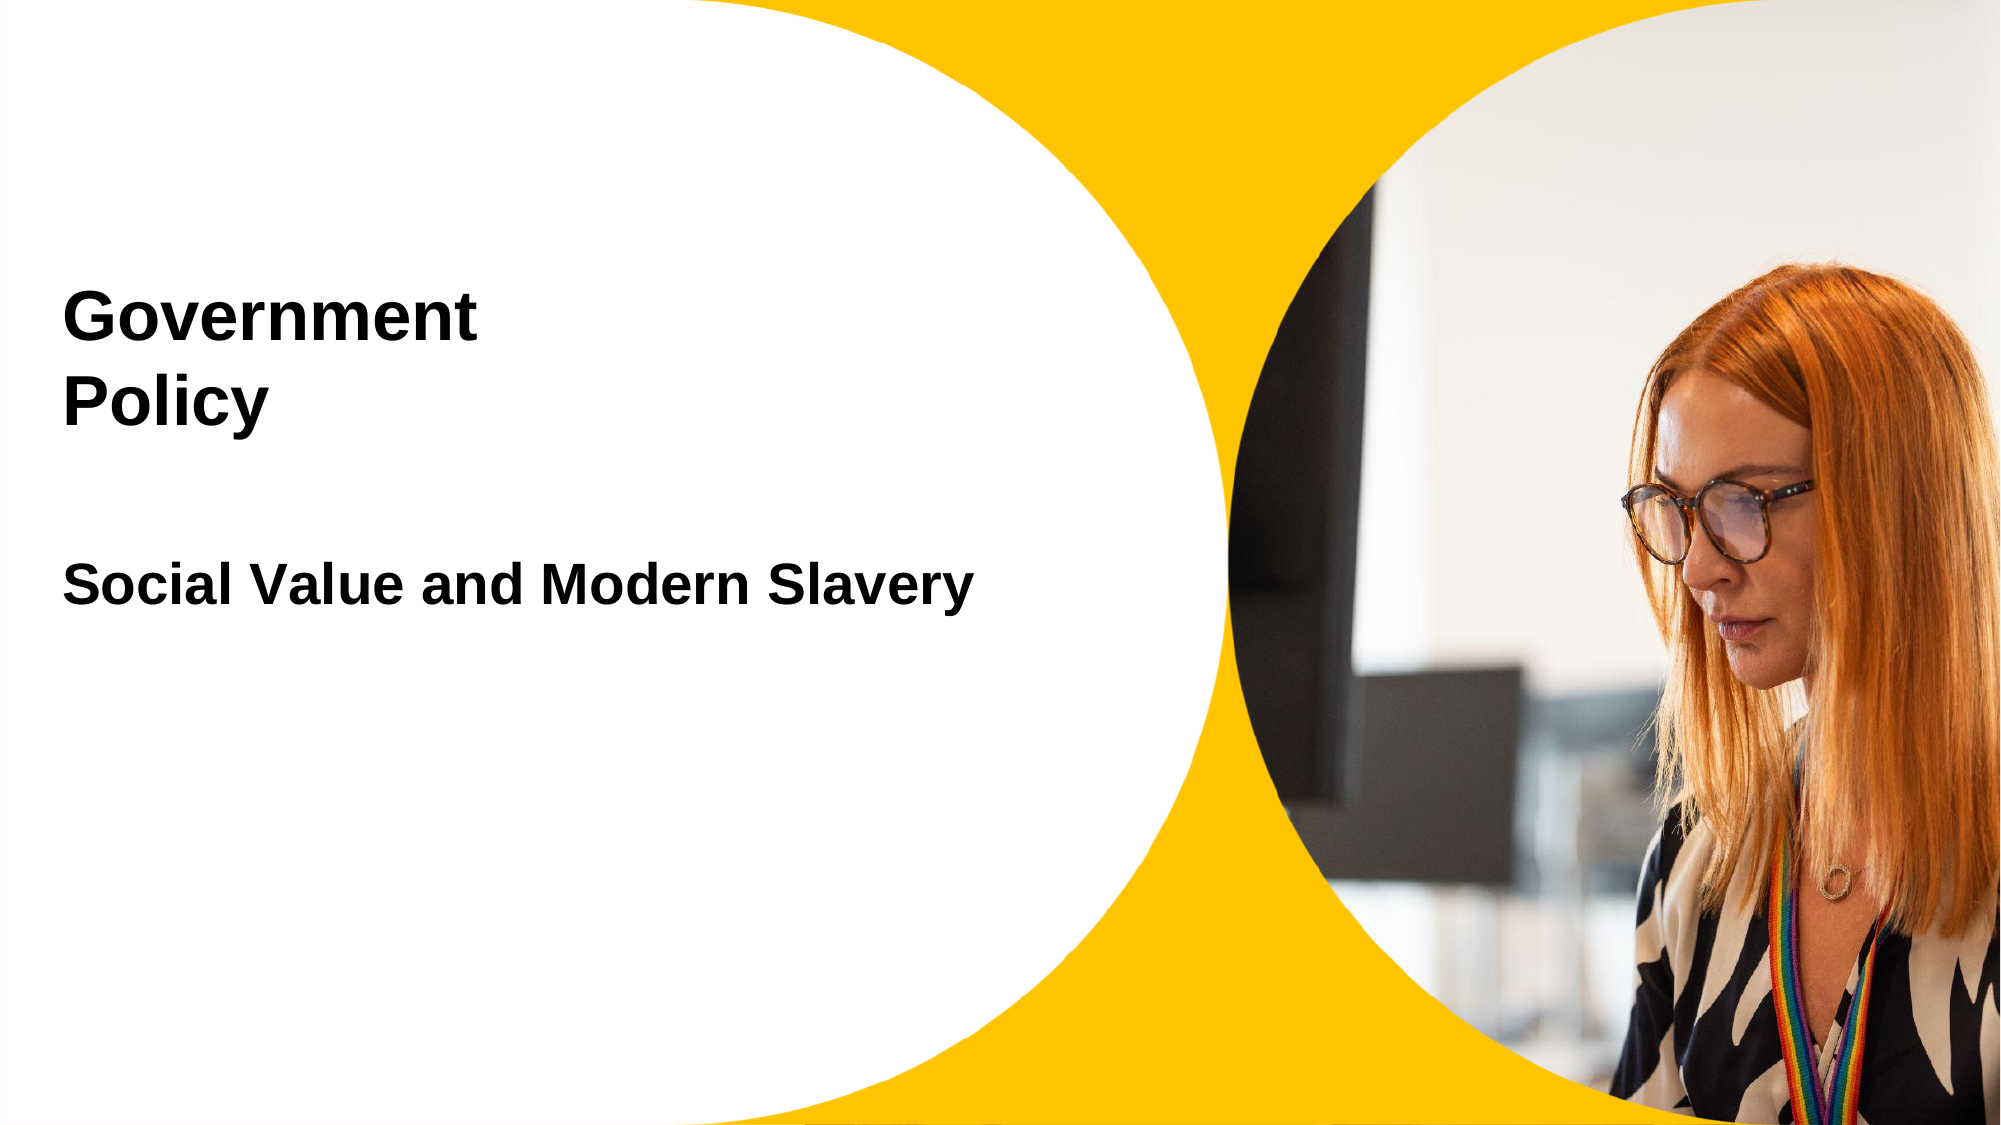

# Government Policy
Interims
Social Value and Modern Slavery